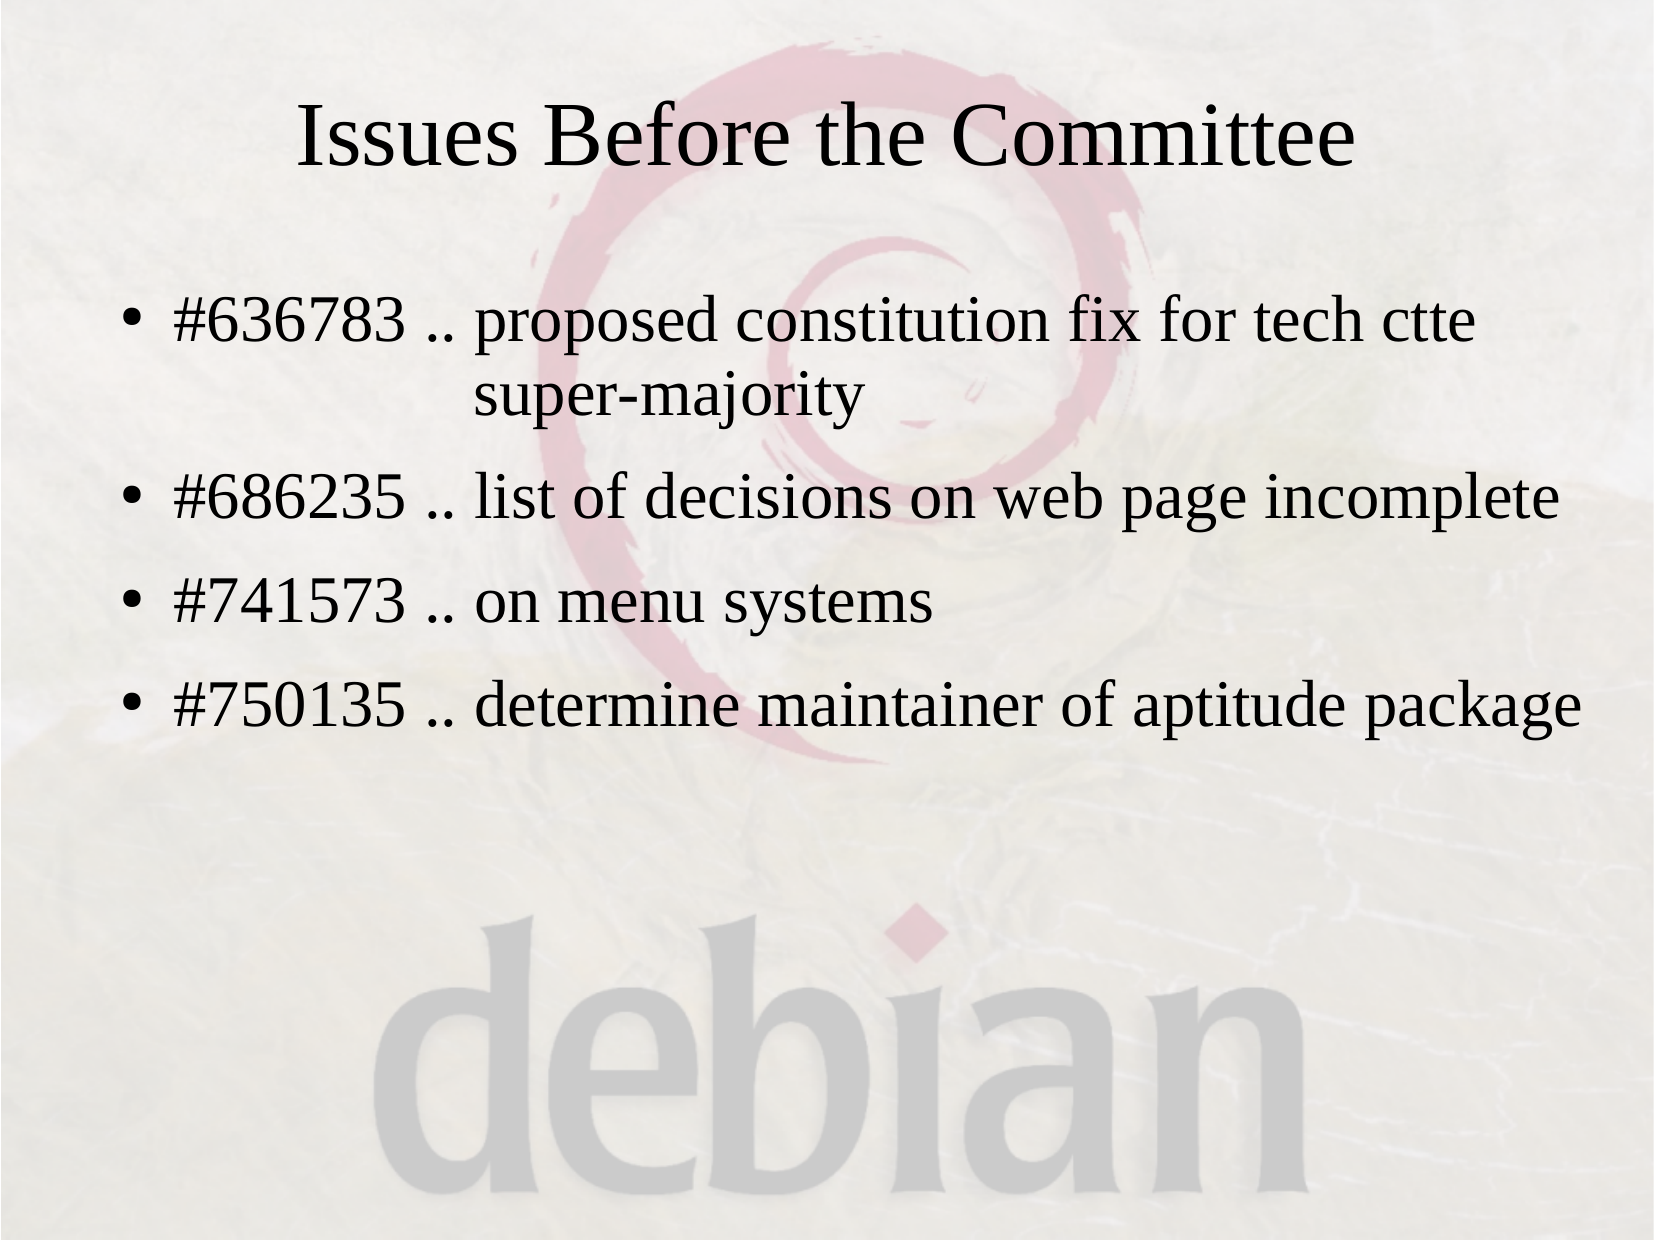

# Issues Before the Committee
#636783 .. proposed constitution fix for tech ctte 					super-majority
#686235 .. list of decisions on web page incomplete
#741573 .. on menu systems
#750135 .. determine maintainer of aptitude package